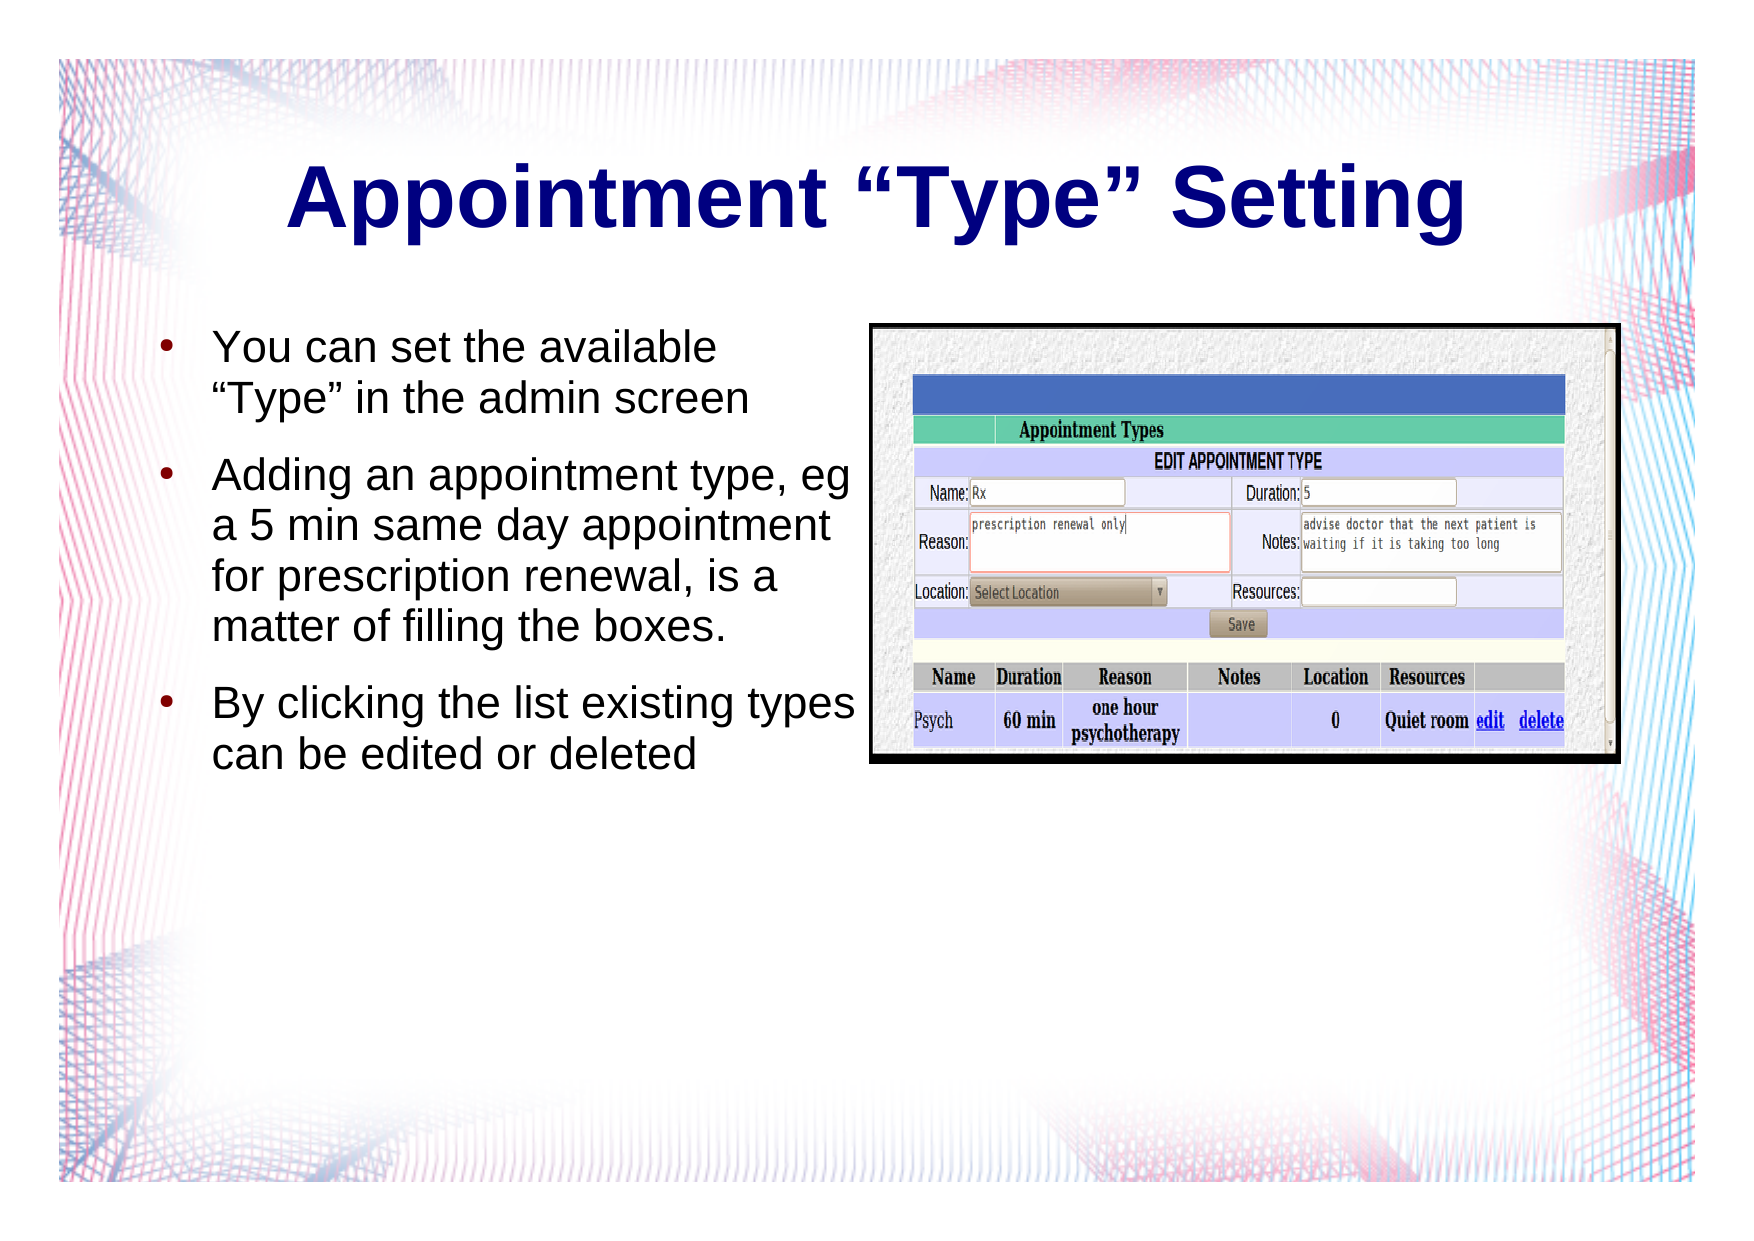

# Appointment “Type” Setting
You can set the available “Type” in the admin screen
Adding an appointment type, eg a 5 min same day appointment for prescription renewal, is a matter of filling the boxes.
By clicking the list existing types can be edited or deleted